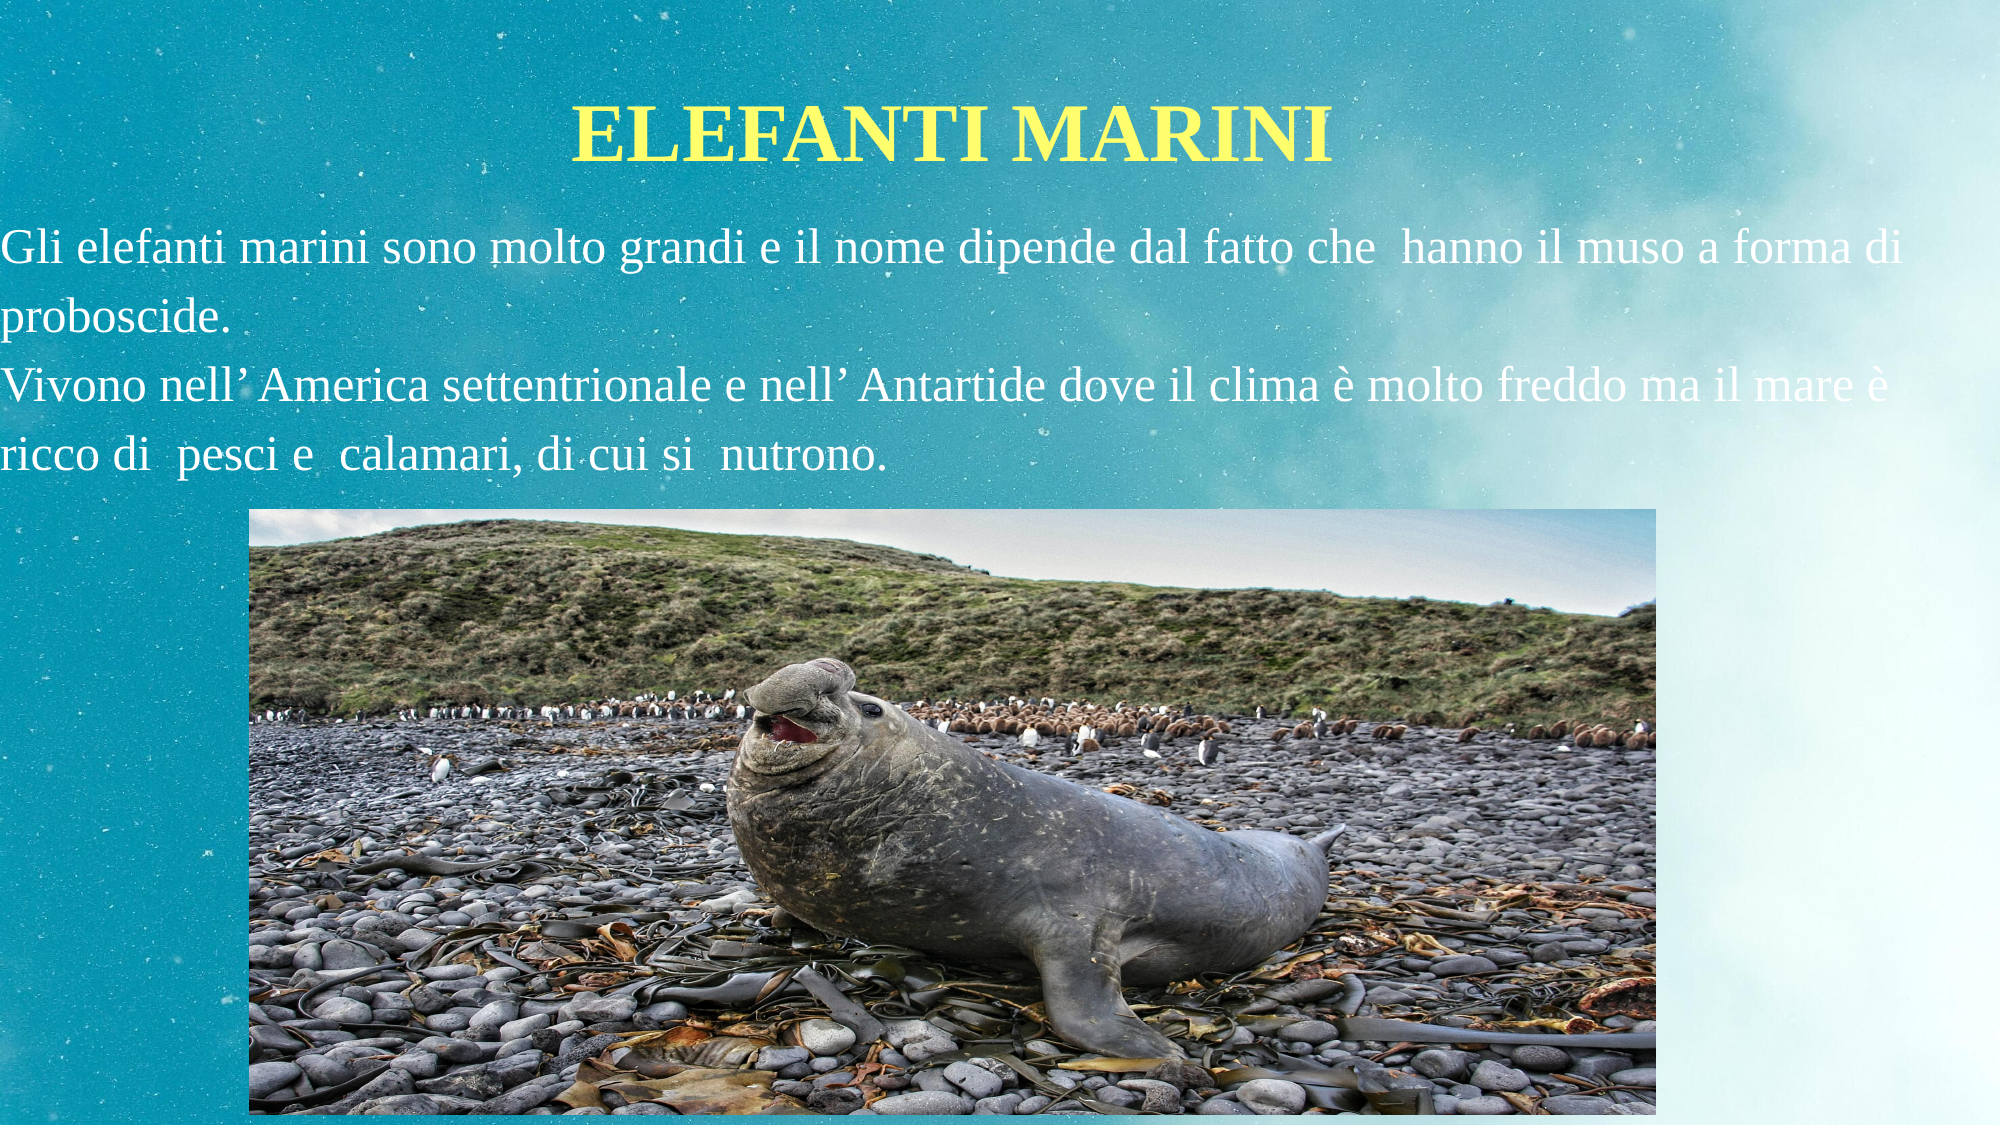

# ELEFANTI MARINI
Gli elefanti marini sono molto grandi e il nome dipende dal fatto che hanno il muso a forma di proboscide.
Vivono nell’ America settentrionale e nell’ Antartide dove il clima è molto freddo ma il mare è ricco di pesci e calamari, di cui si nutrono.